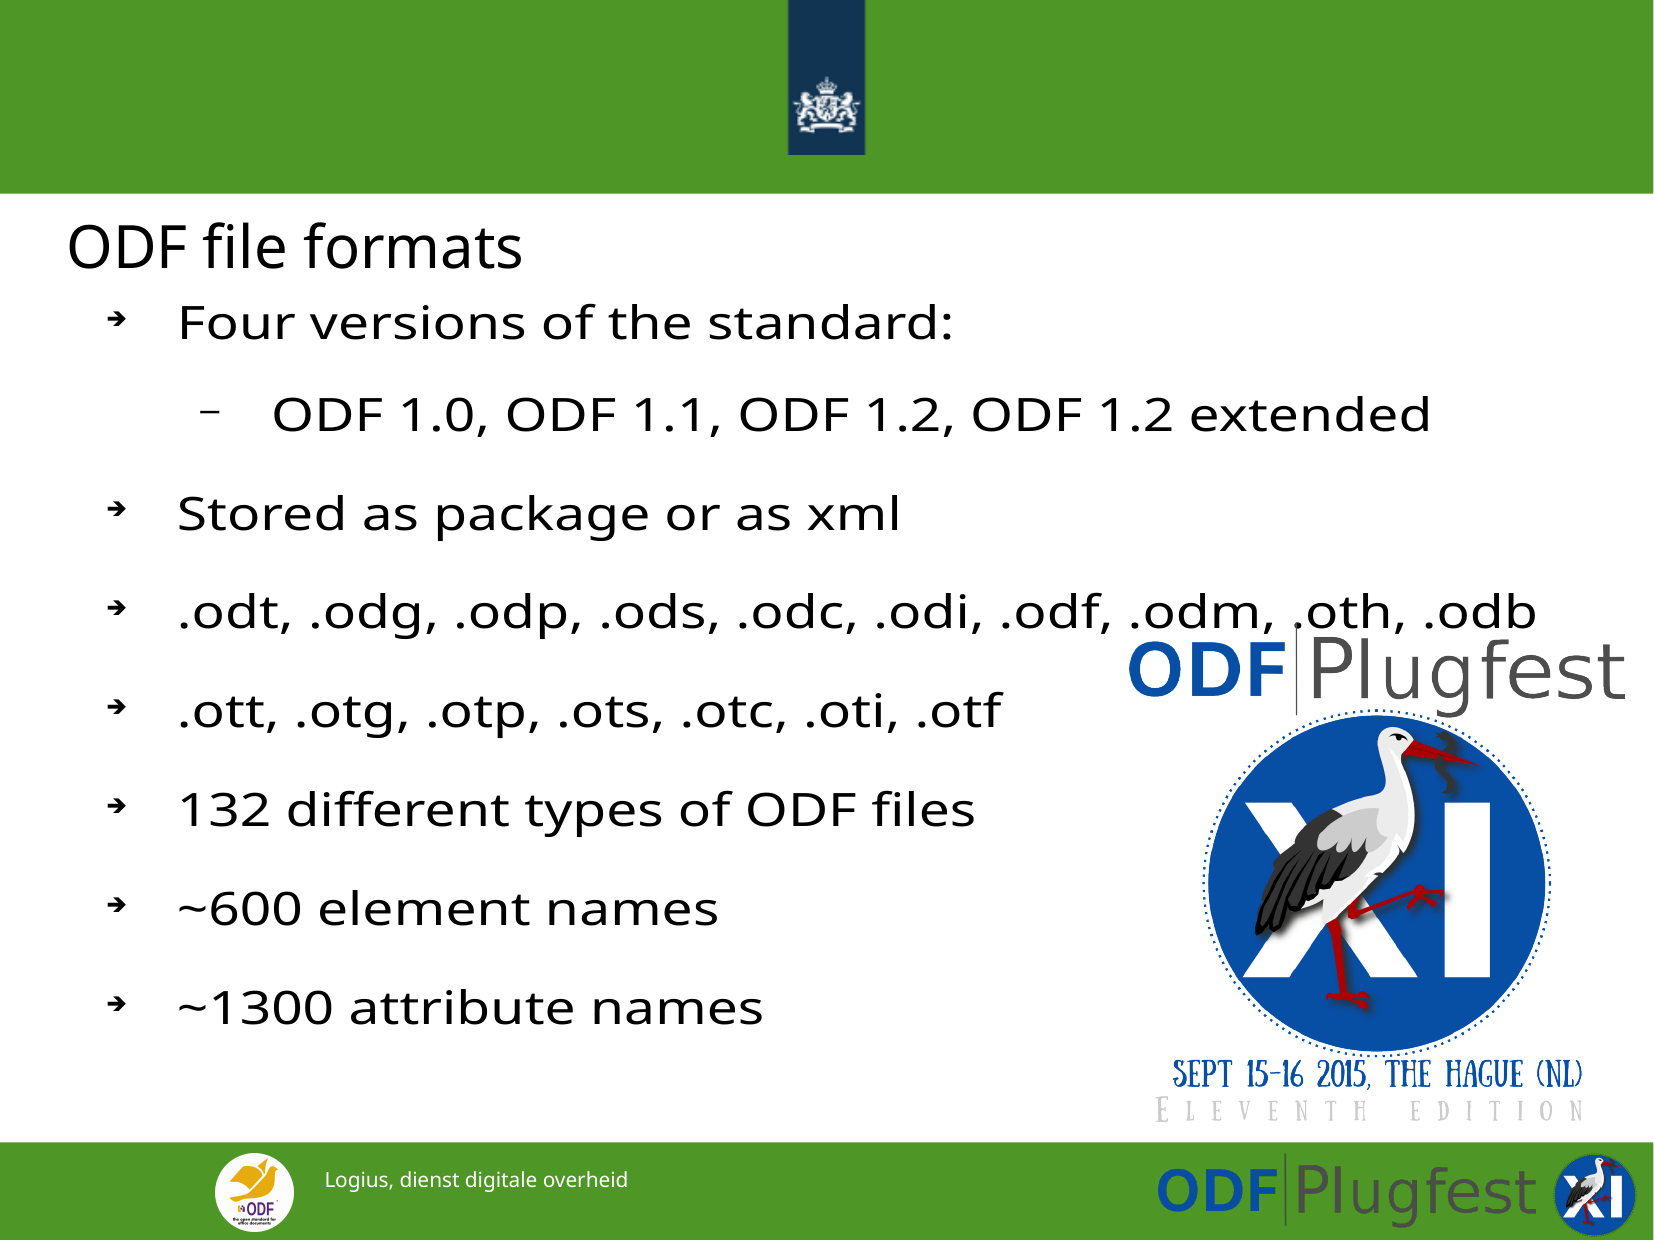

# ODF file formats
Four versions of the standard:
ODF 1.0, ODF 1.1, ODF 1.2, ODF 1.2 extended
Stored as package or as xml
.odt, .odg, .odp, .ods, .odc, .odi, .odf, .odm, .oth, .odb
.ott, .otg, .otp, .ots, .otc, .oti, .otf
132 different types of ODF files
~600 element names
~1300 attribute names